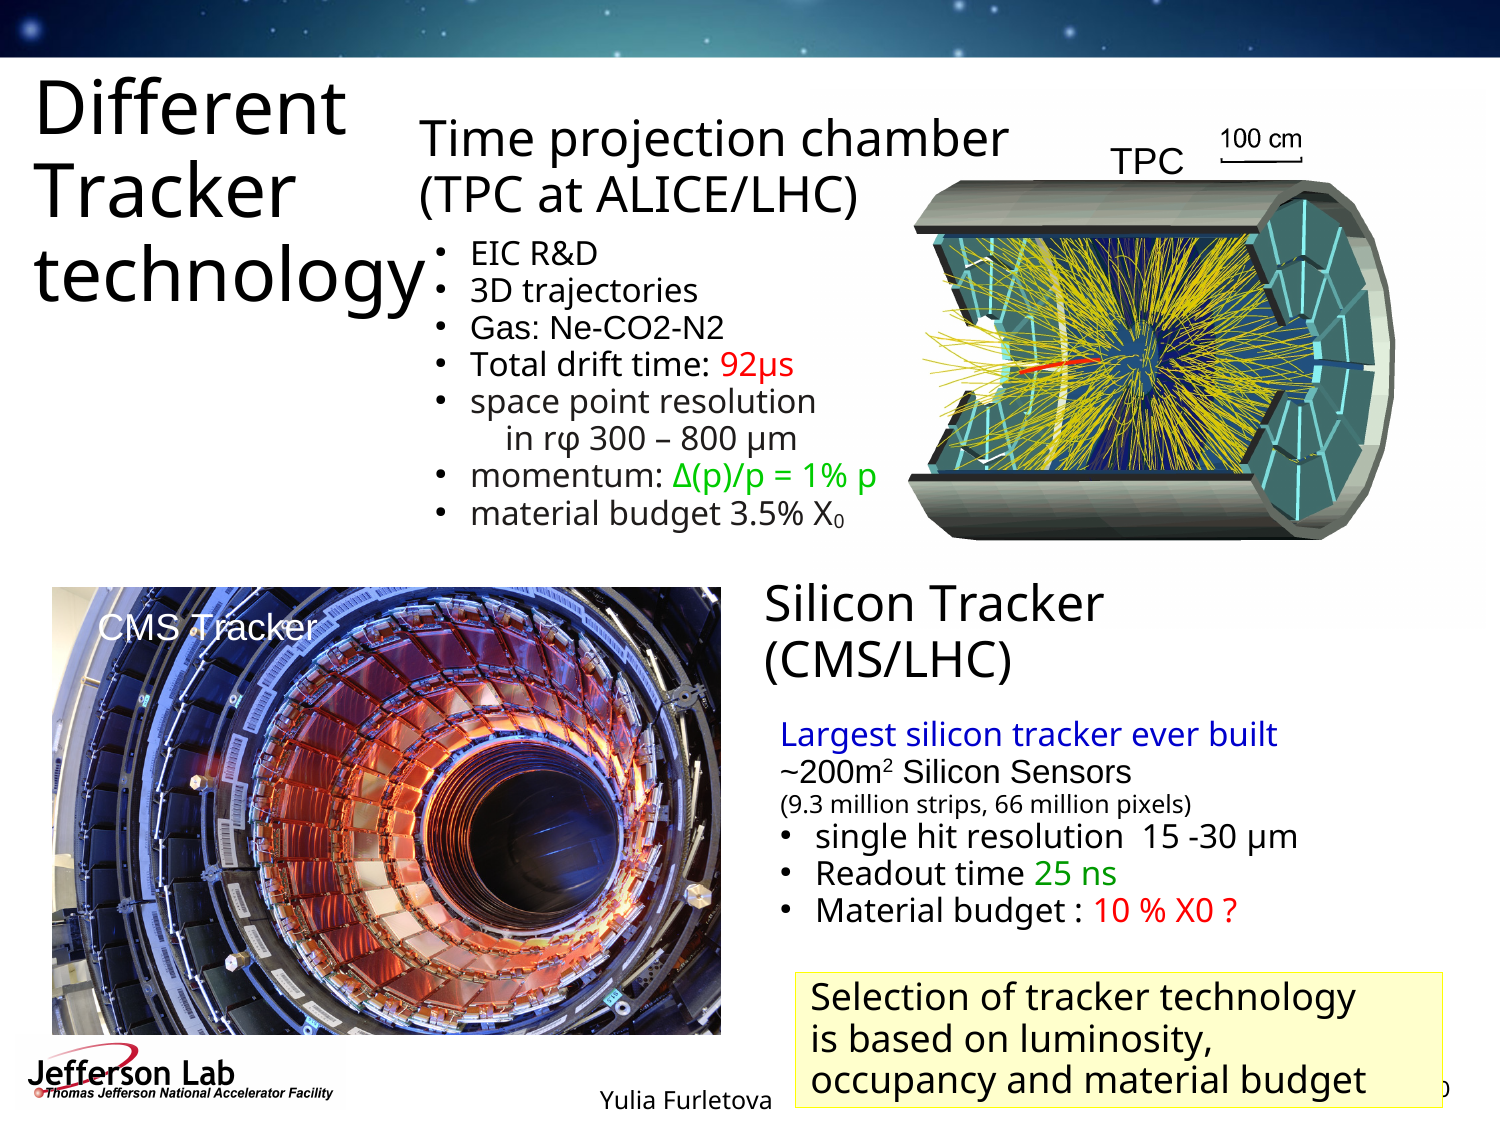

Different
Tracker
technology
TPC
Time projection chamber
(TPC at ALICE/LHC)
EIC R&D
3D trajectories
Gas: Ne-CO2-N2
Total drift time: 92μs
space point resolution
 in rφ 300 – 800 μm
momentum: Δ(p)/p = 1% p
material budget 3.5% X0
Silicon Tracker (CMS/LHC)
CMS Tracker
Largest silicon tracker ever built
~200m2 Silicon Sensors
(9.3 million strips, 66 million pixels)
single hit resolution 15 -30 μm
Readout time 25 ns
Material budget : 10 % X0 ?
Selection of tracker technology
is based on luminosity,
occupancy and material budget
10
Yulia Furletova